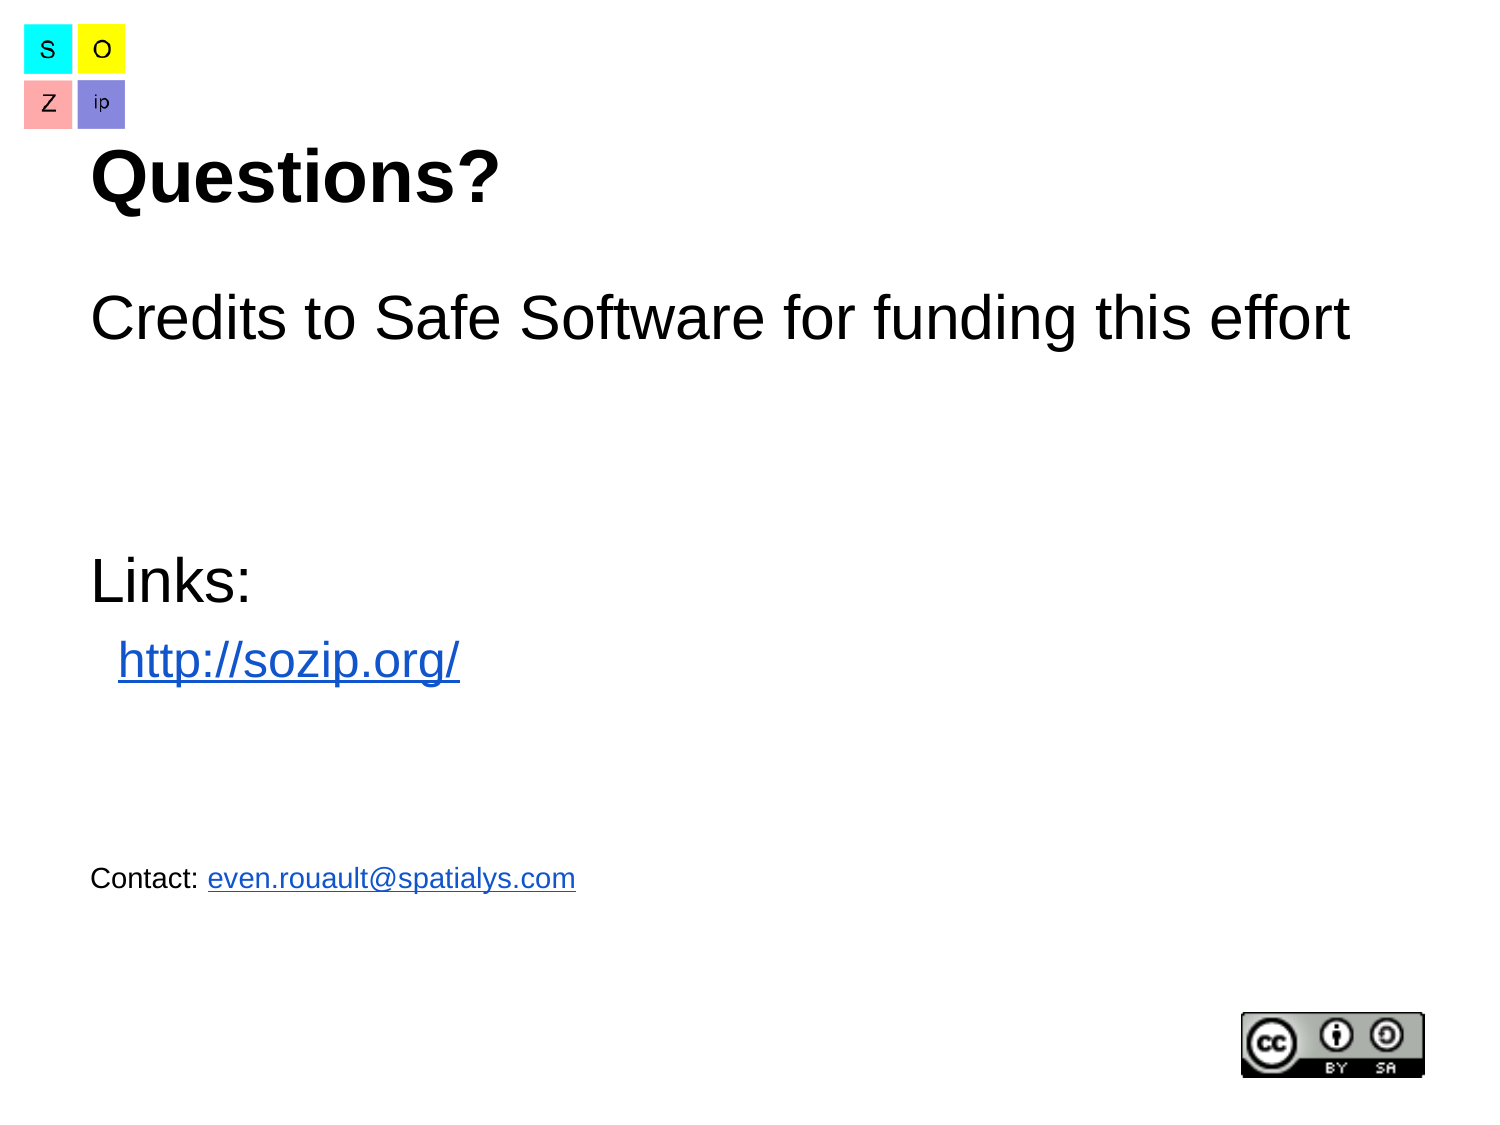

# Questions?
Credits to Safe Software for funding this effort
Links:
 http://sozip.org/
Contact: even.rouault@spatialys.com